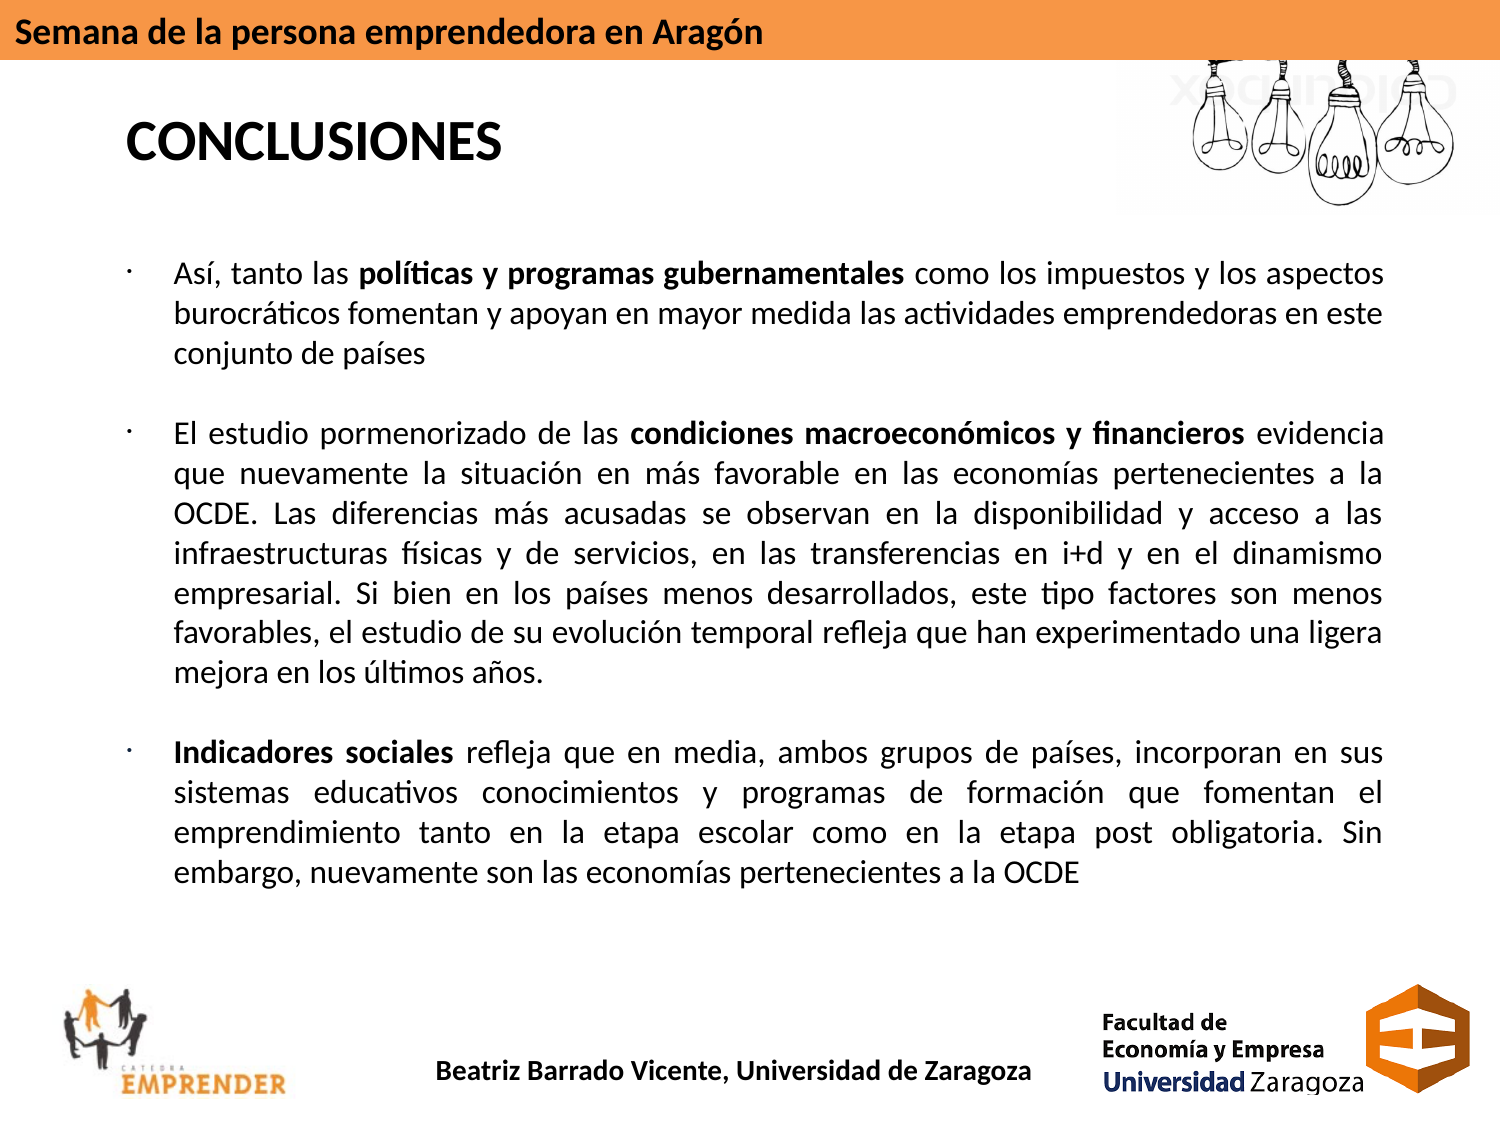

Semana de la persona emprendedora en Aragón
CONCLUSIONES
Así, tanto las políticas y programas gubernamentales como los impuestos y los aspectos burocráticos fomentan y apoyan en mayor medida las actividades emprendedoras en este conjunto de países
El estudio pormenorizado de las condiciones macroeconómicos y financieros evidencia que nuevamente la situación en más favorable en las economías pertenecientes a la OCDE. Las diferencias más acusadas se observan en la disponibilidad y acceso a las infraestructuras físicas y de servicios, en las transferencias en i+d y en el dinamismo empresarial. Si bien en los países menos desarrollados, este tipo factores son menos favorables, el estudio de su evolución temporal refleja que han experimentado una ligera mejora en los últimos años.
Indicadores sociales refleja que en media, ambos grupos de países, incorporan en sus sistemas educativos conocimientos y programas de formación que fomentan el emprendimiento tanto en la etapa escolar como en la etapa post obligatoria. Sin embargo, nuevamente son las economías pertenecientes a la OCDE
Beatriz Barrado Vicente, Universidad de Zaragoza